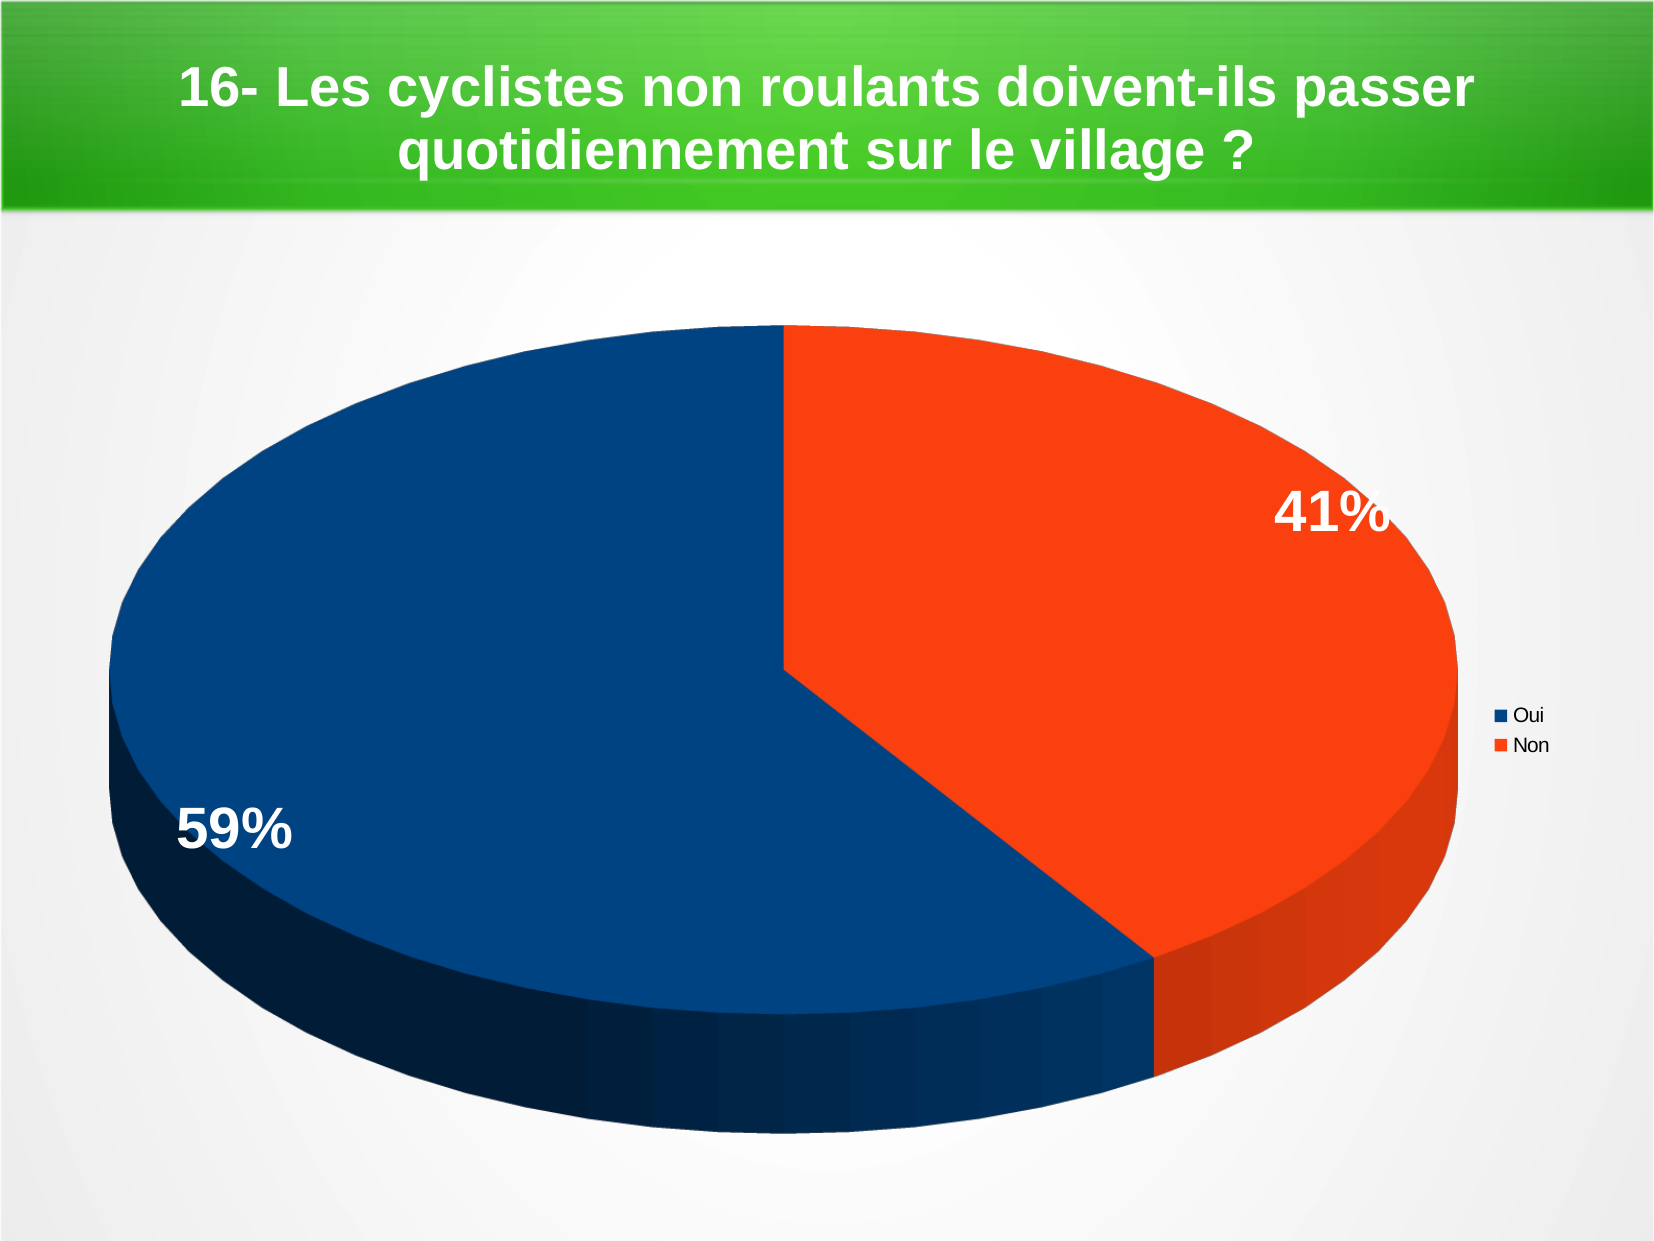

# 16- Les cyclistes non roulants doivent-ils passer quotidiennement sur le village ?
[unsupported chart]